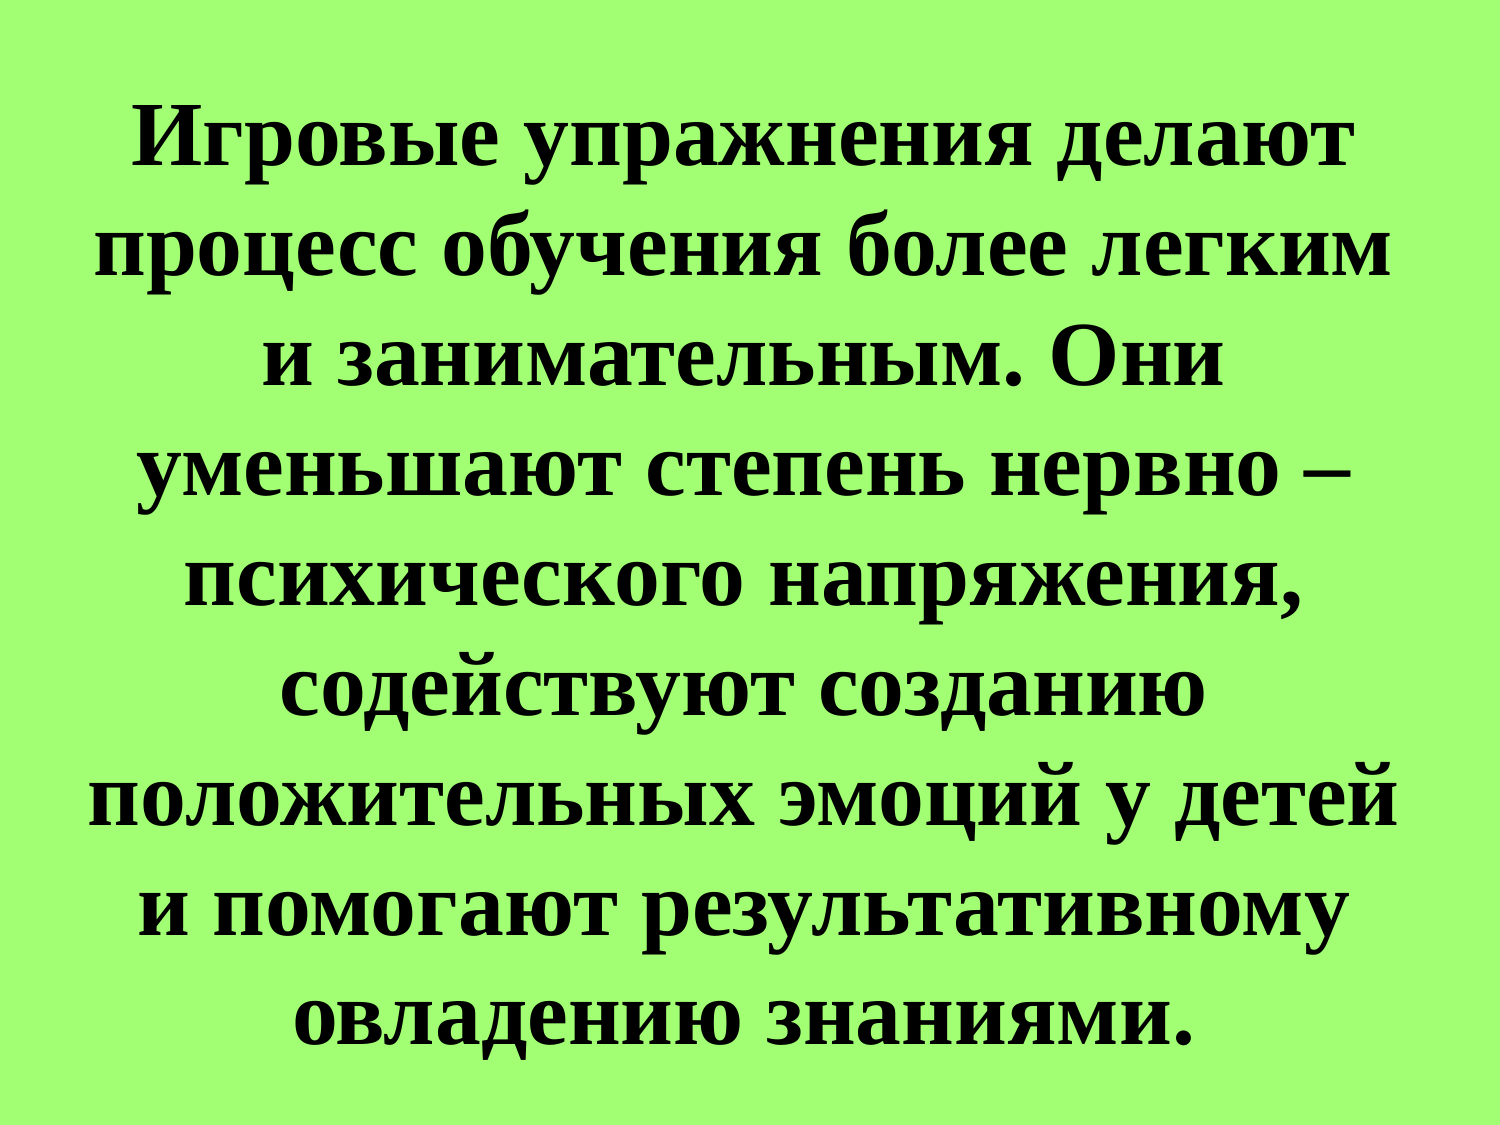

Игровые упражнения делают процесс обучения более легким и занимательным. Они уменьшают степень нервно – психического напряжения, содействуют созданию положительных эмоций у детей и помогают результативному овладению знаниями.